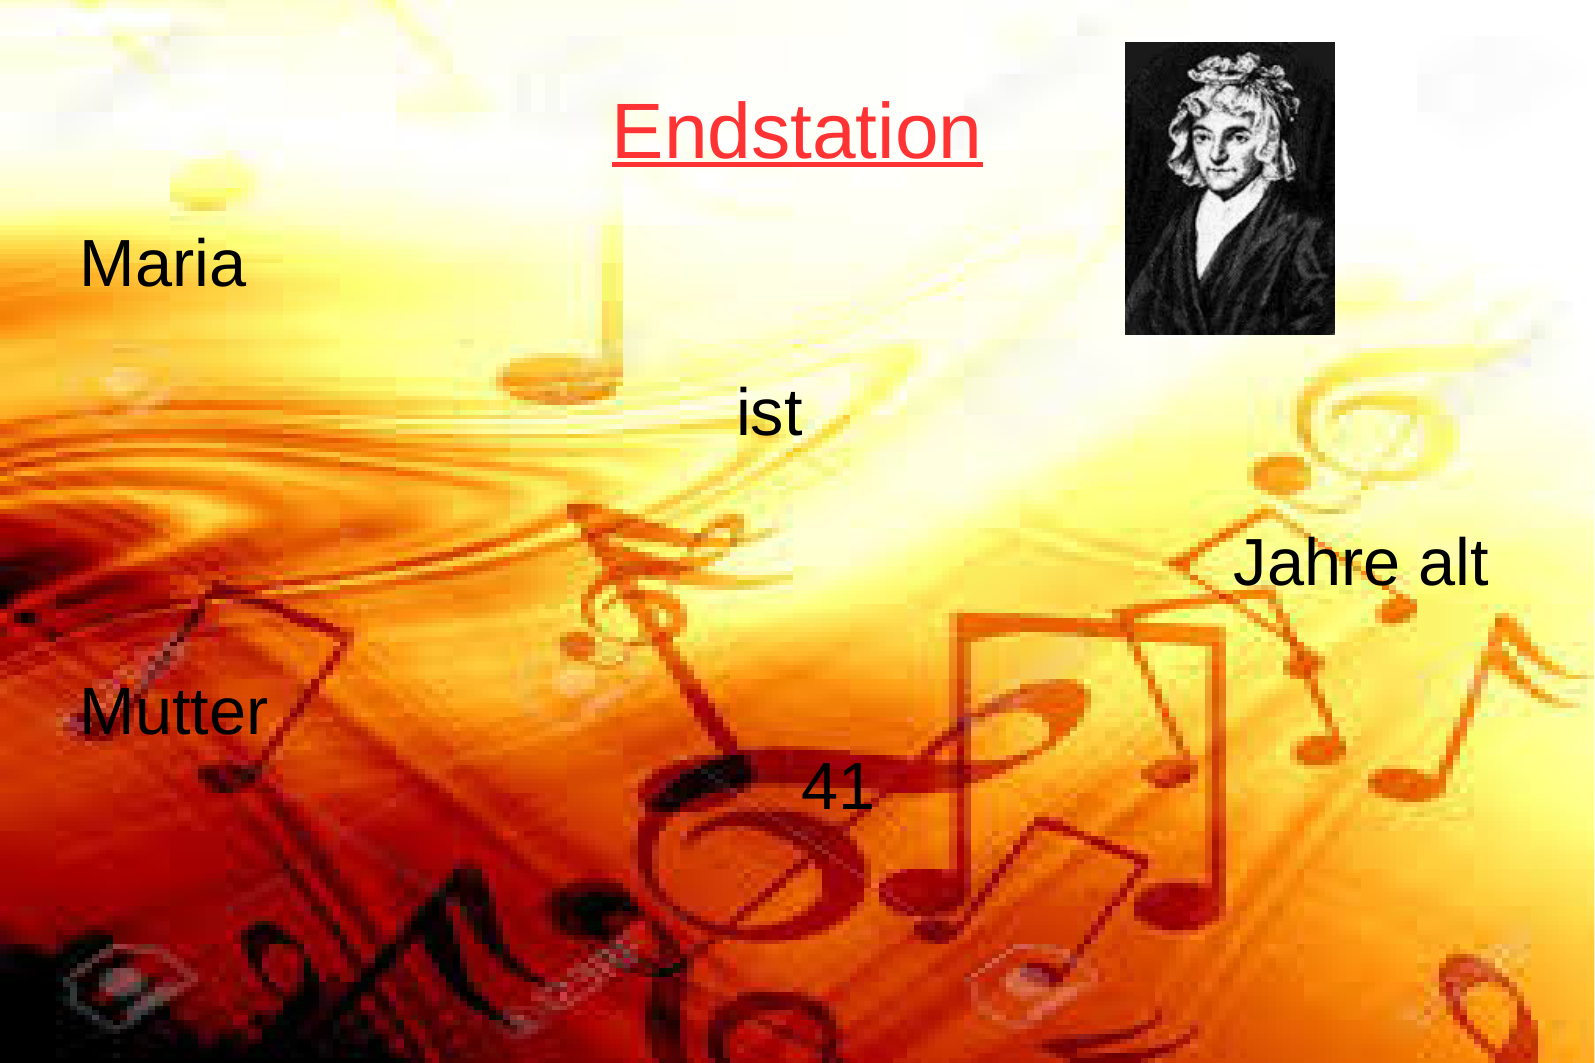

# Endstation
Maria
ist
 Jahre alt
Mutter
 41